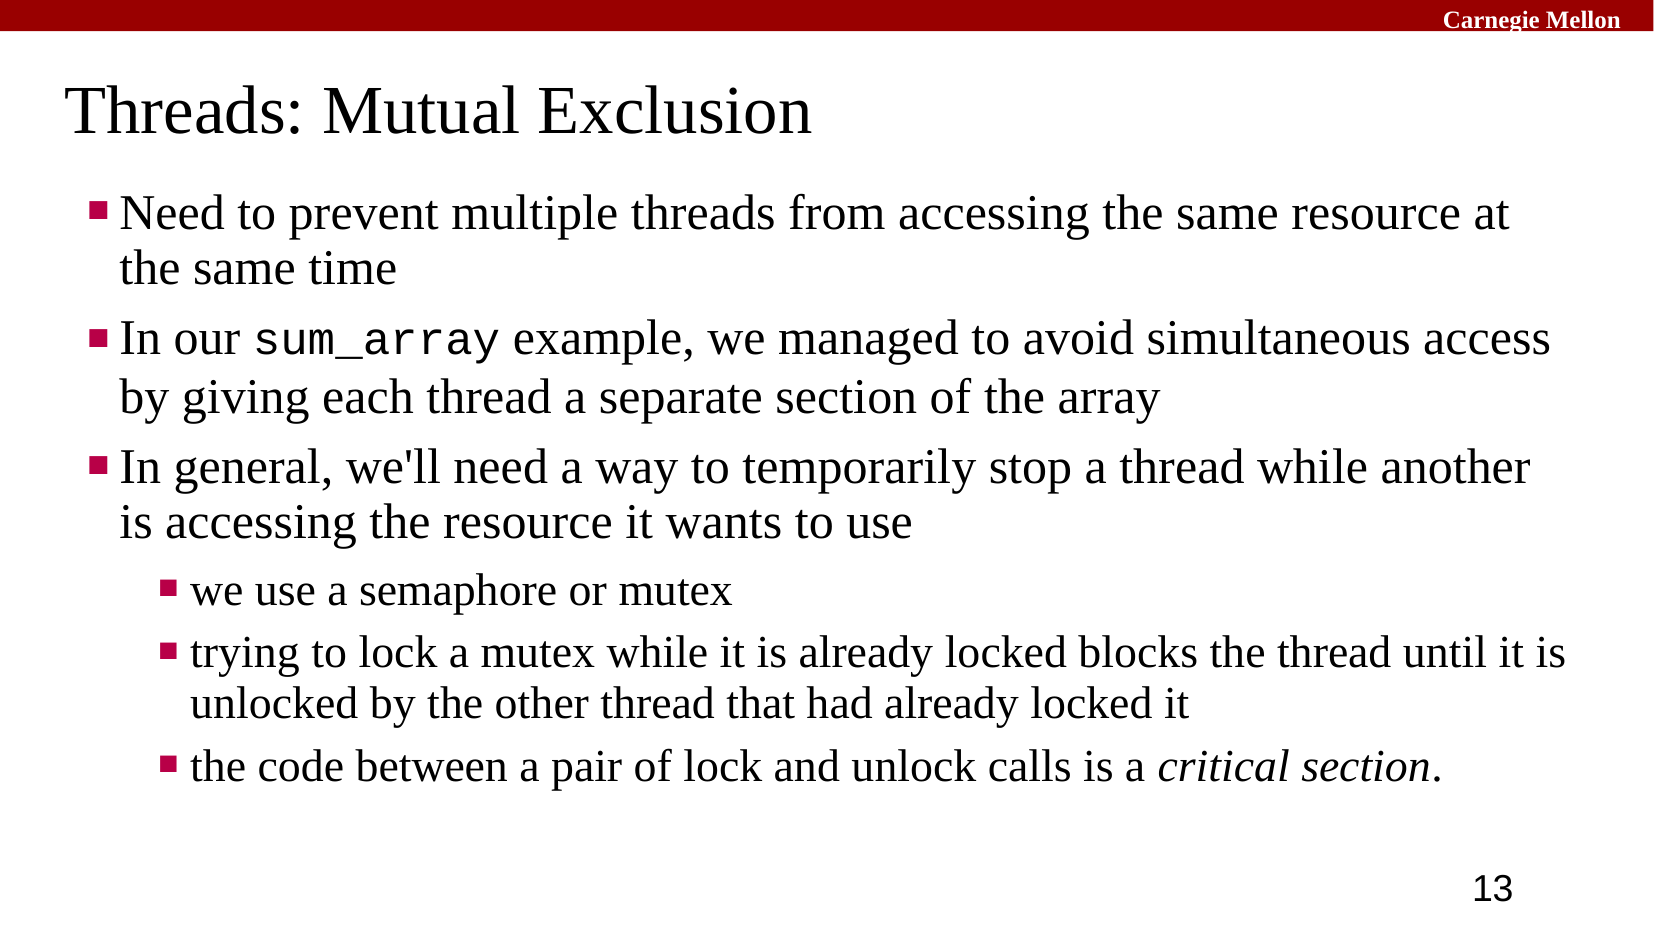

# Threads: Mutual Exclusion
Need to prevent multiple threads from accessing the same resource at the same time
In our sum_array example, we managed to avoid simultaneous access by giving each thread a separate section of the array
In general, we'll need a way to temporarily stop a thread while another is accessing the resource it wants to use
we use a semaphore or mutex
trying to lock a mutex while it is already locked blocks the thread until it is unlocked by the other thread that had already locked it
the code between a pair of lock and unlock calls is a critical section.